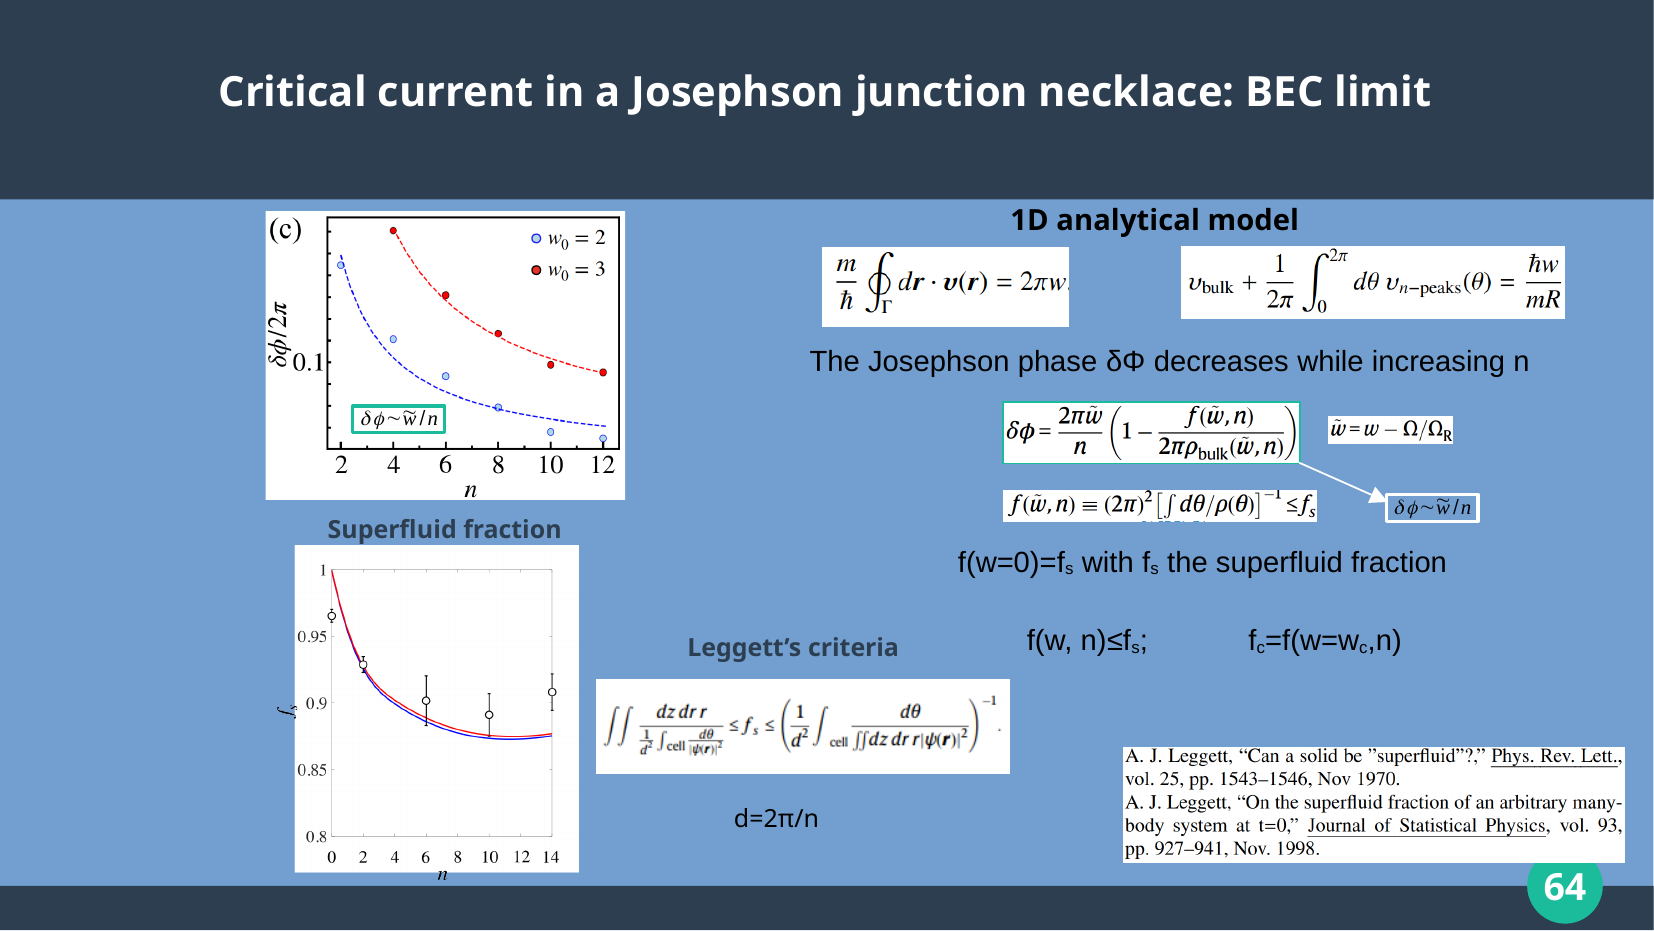

# Critical current in a Josephson junction necklace: BEC limit
1D analytical model
The Josephson phase δΦ decreases while increasing n
Superfluid fraction
f(w=0)=fs with fs the superfluid fraction
Leggett’s criteria
f(w, n)≤fs;		fc=f(w=wc,n)
d=2π/n